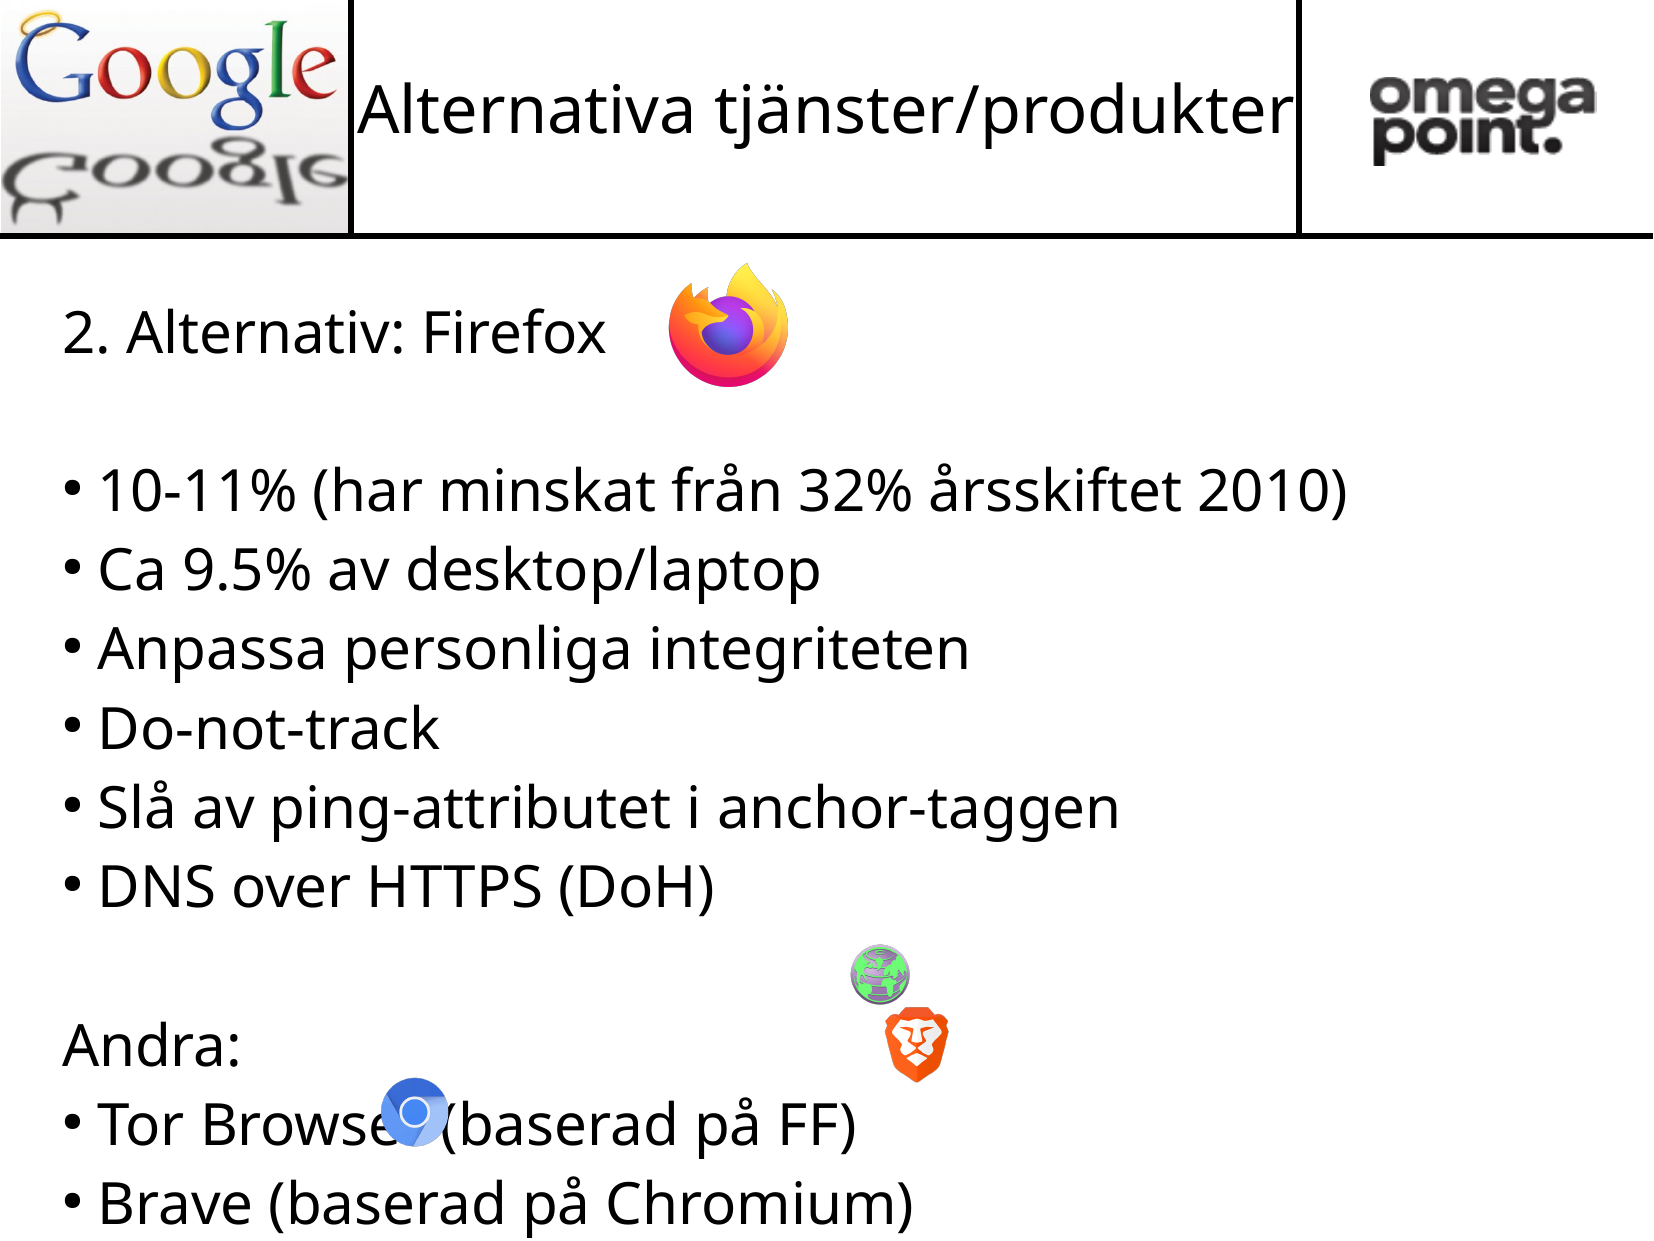

Alternativa tjänster/produkter
2. Alternativ: Firefox
10-11% (har minskat från 32% årsskiftet 2010)
Ca 9.5% av desktop/laptop
Anpassa personliga integriteten
Do-not-track
Slå av ping-attributet i anchor-taggen
DNS over HTTPS (DoH)
Andra:
Tor Browser (baserad på FF)
Brave (baserad på Chromium)
Chromium